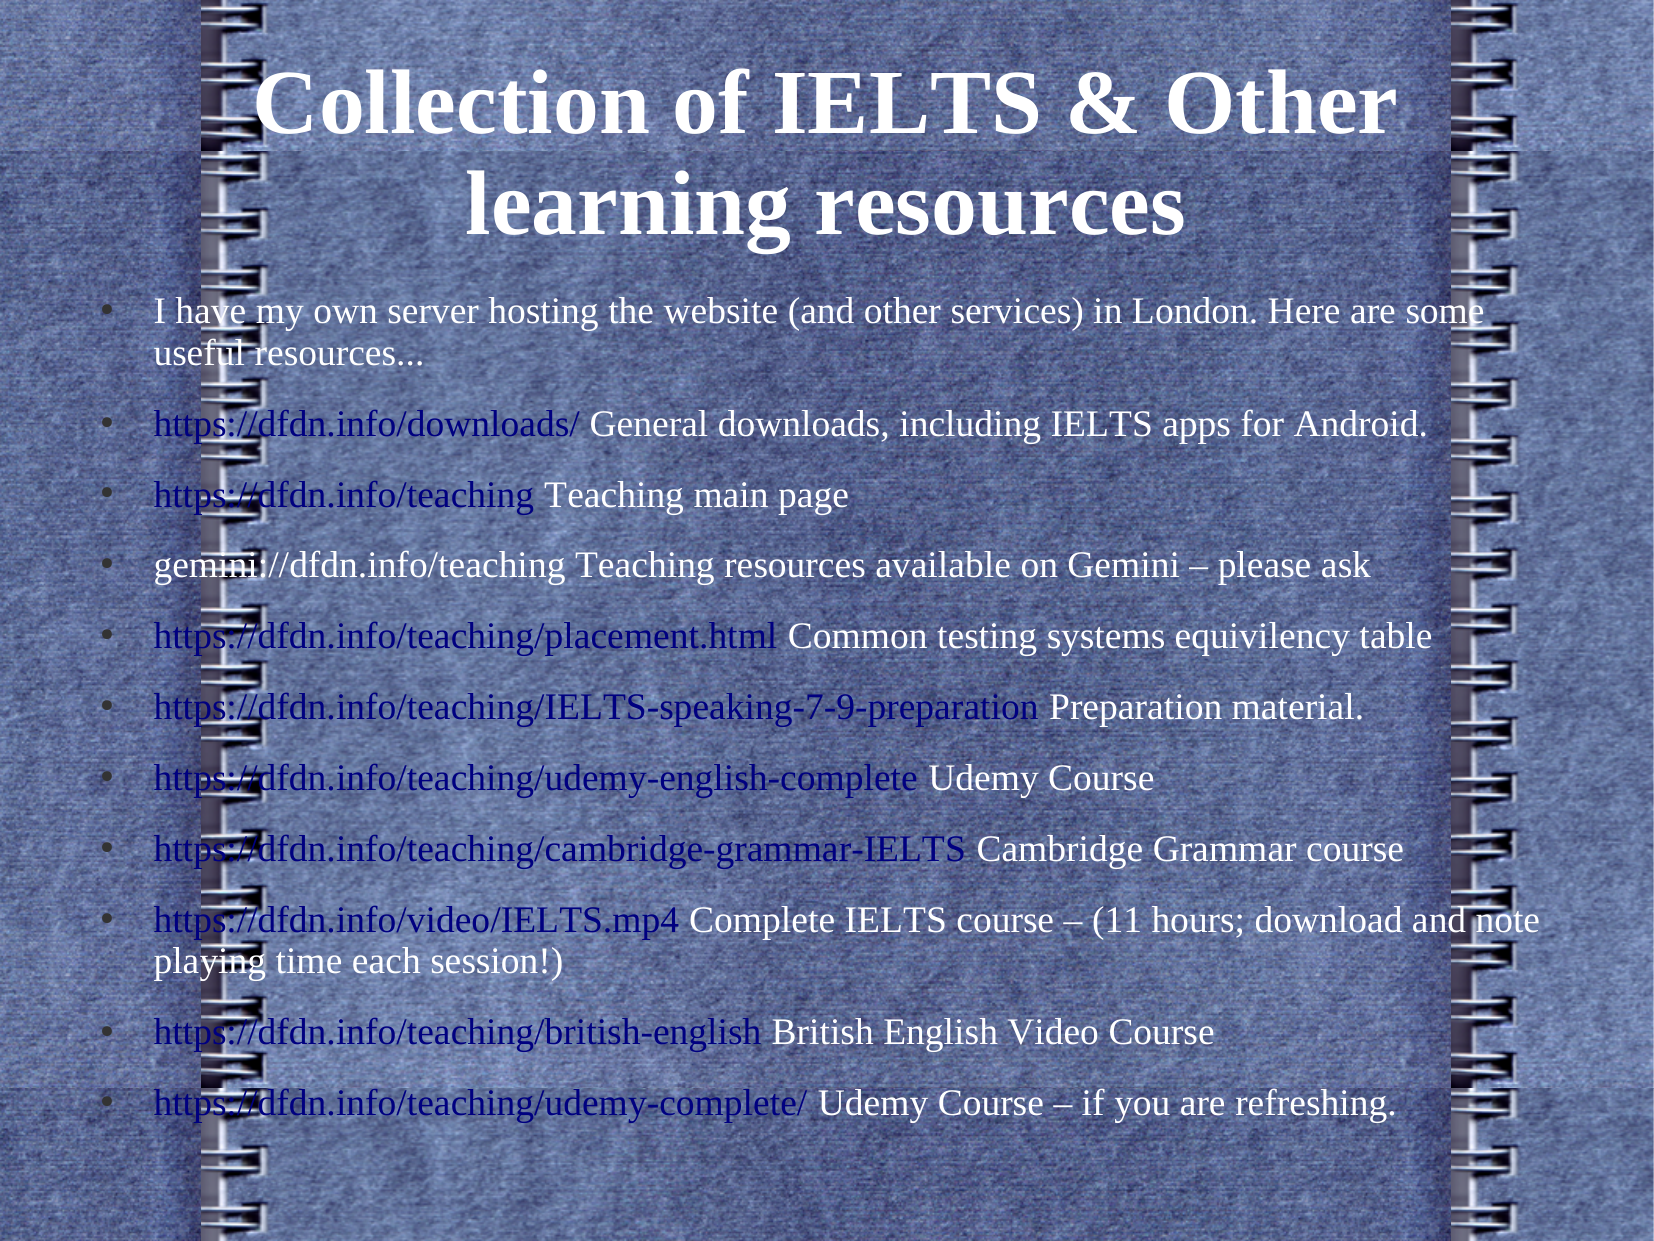

# Collection of IELTS & Other learning resources
I have my own server hosting the website (and other services) in London. Here are some useful resources...
https://dfdn.info/downloads/ General downloads, including IELTS apps for Android.
https://dfdn.info/teaching Teaching main page
gemini://dfdn.info/teaching Teaching resources available on Gemini – please ask
https://dfdn.info/teaching/placement.html Common testing systems equivilency table
https://dfdn.info/teaching/IELTS-speaking-7-9-preparation Preparation material.
https://dfdn.info/teaching/udemy-english-complete Udemy Course
https://dfdn.info/teaching/cambridge-grammar-IELTS Cambridge Grammar course
https://dfdn.info/video/IELTS.mp4 Complete IELTS course – (11 hours; download and note playing time each session!)
https://dfdn.info/teaching/british-english British English Video Course
https://dfdn.info/teaching/udemy-complete/ Udemy Course – if you are refreshing.